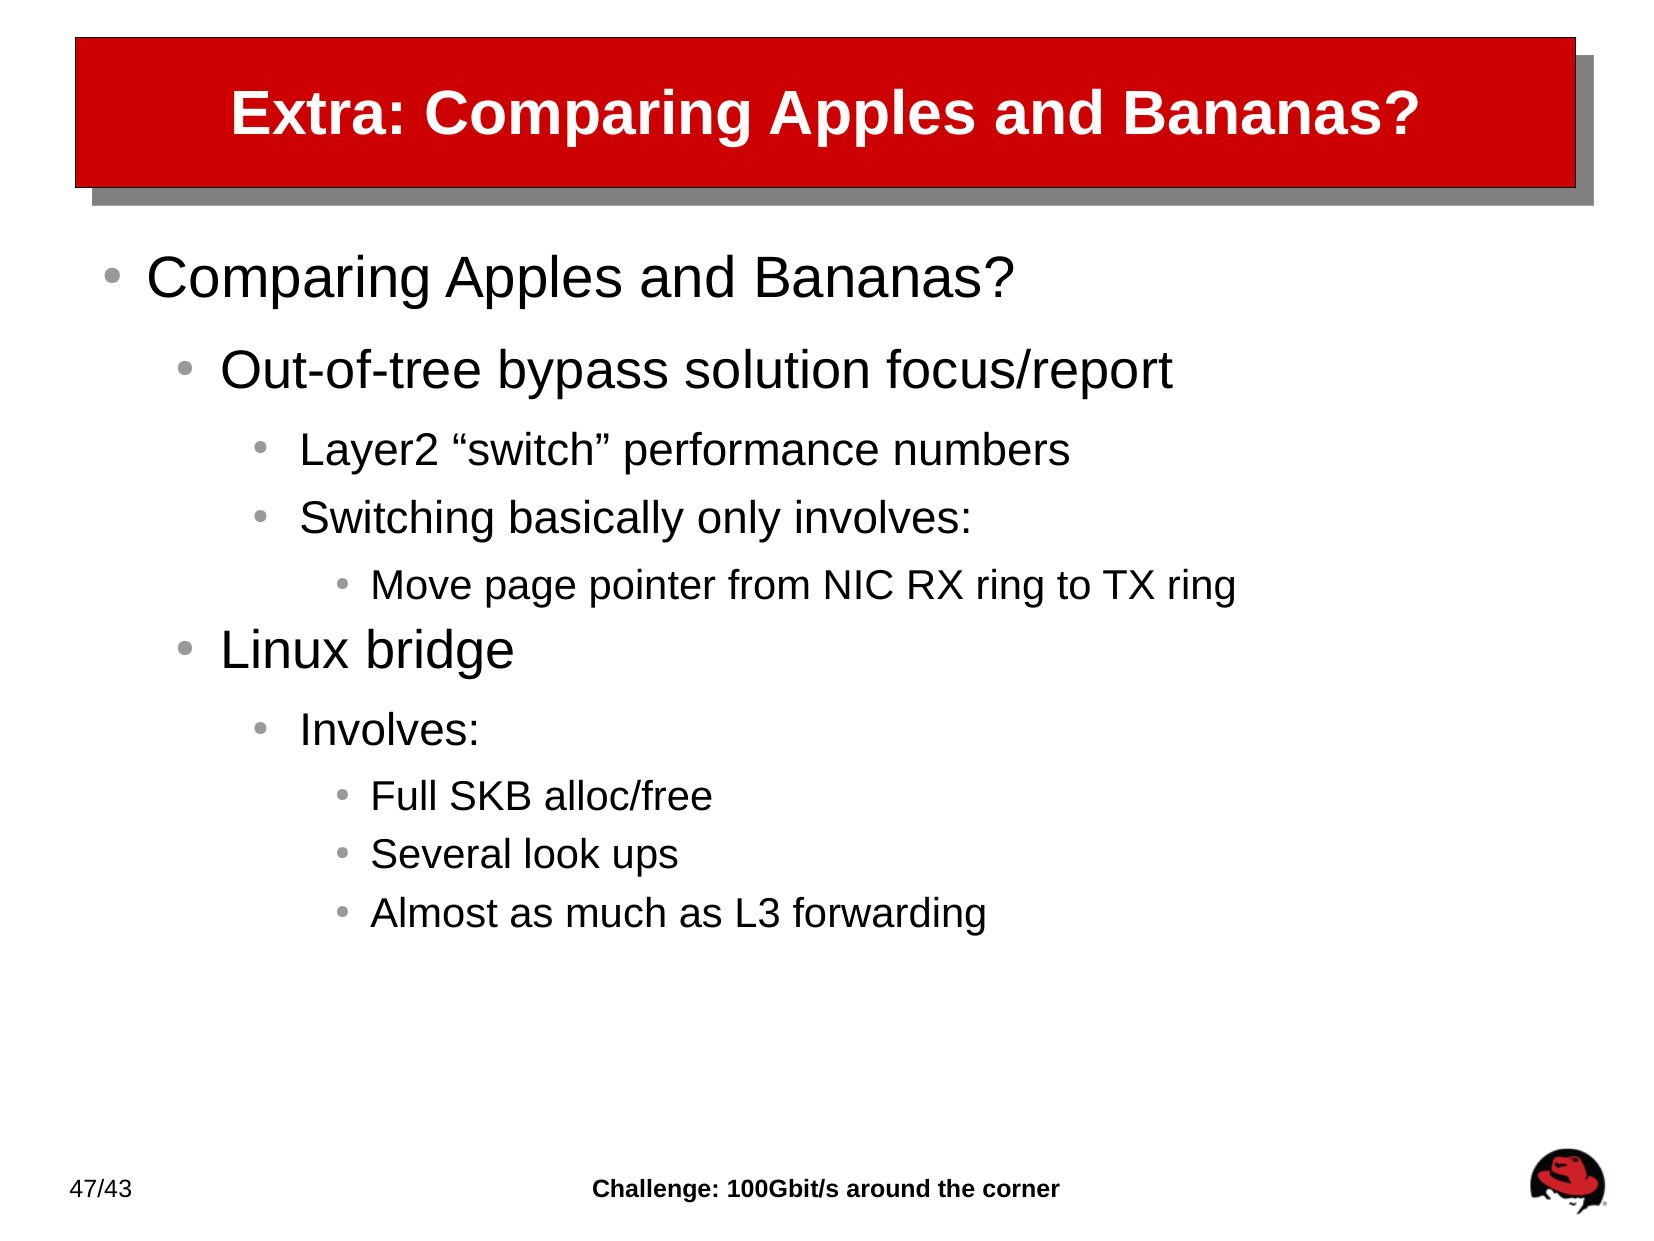

# Extra: Comparing Apples and Bananas?
Comparing Apples and Bananas?
Out-of-tree bypass solution focus/report
Layer2 “switch” performance numbers
Switching basically only involves:
Move page pointer from NIC RX ring to TX ring
Linux bridge
Involves:
Full SKB alloc/free
Several look ups
Almost as much as L3 forwarding